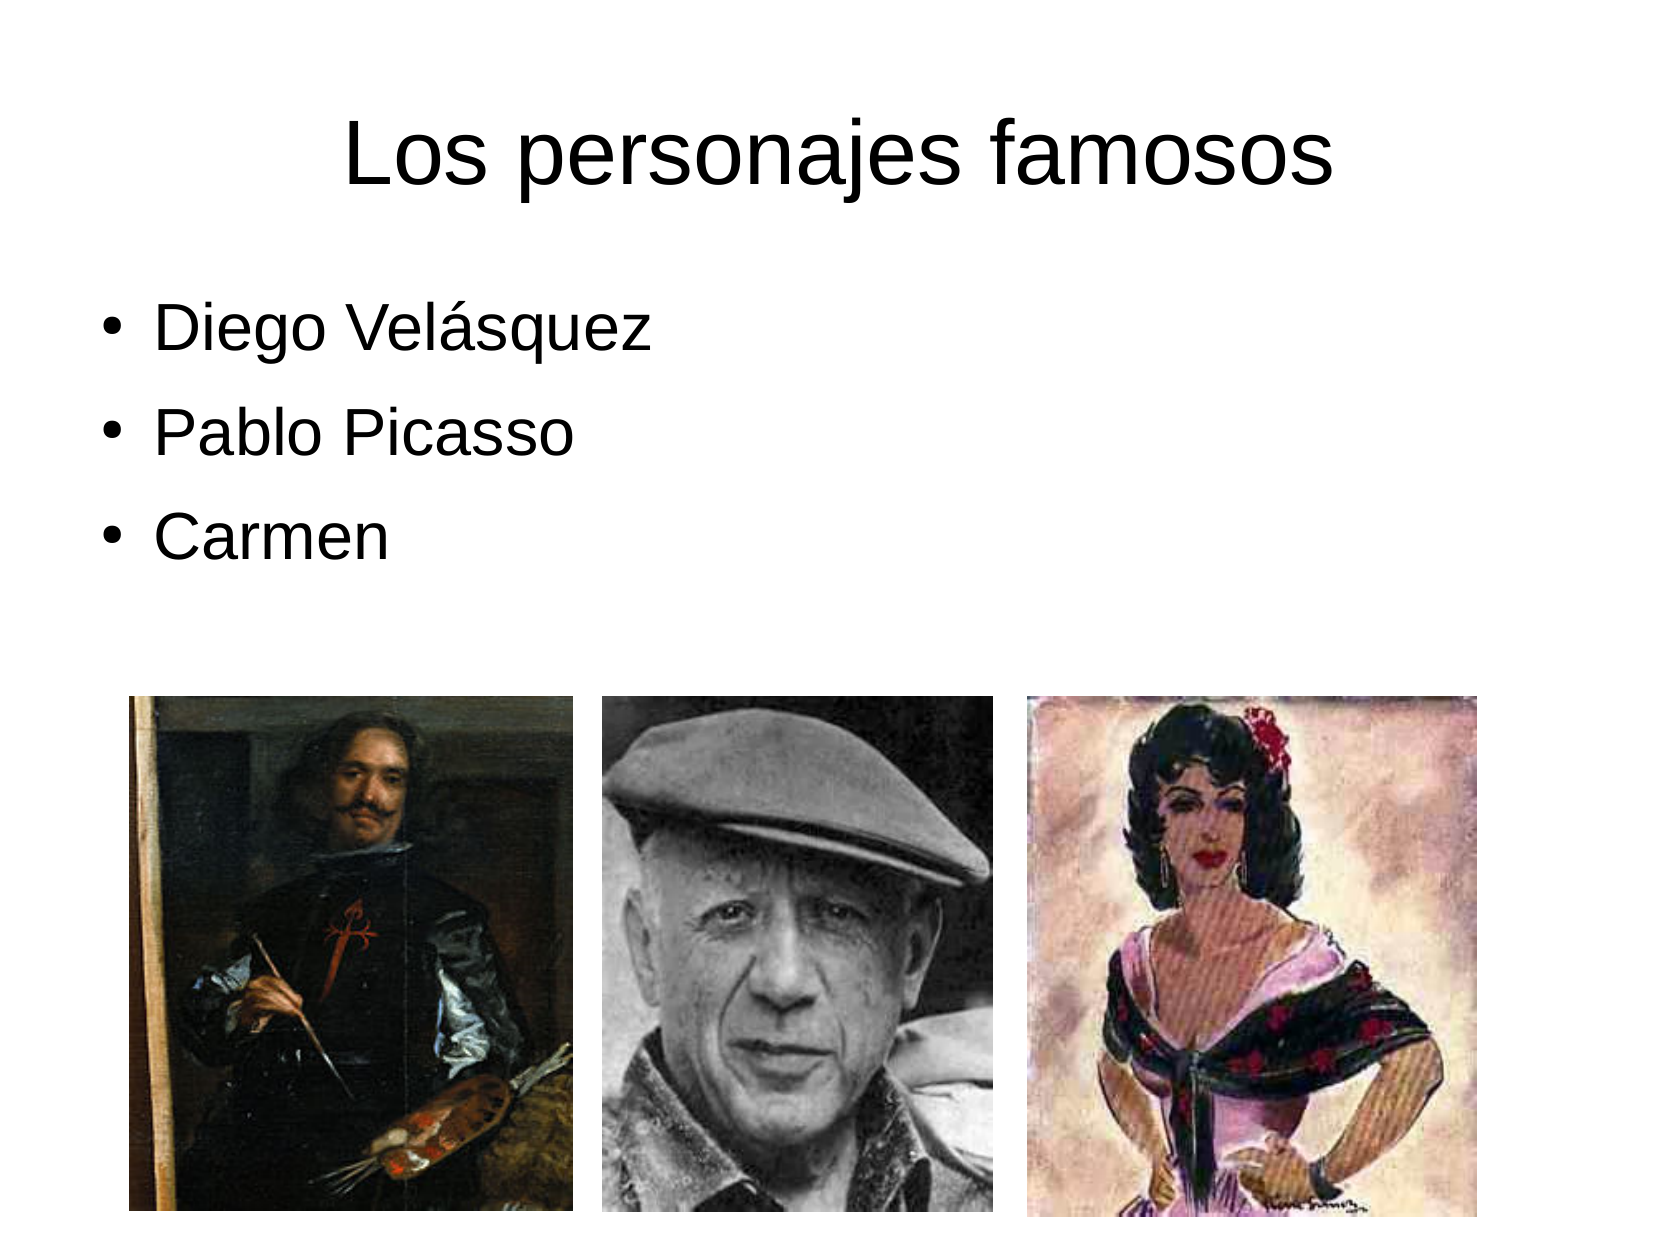

# Los personajes famosos
Diego Velásquez
Pablo Picasso
Carmen